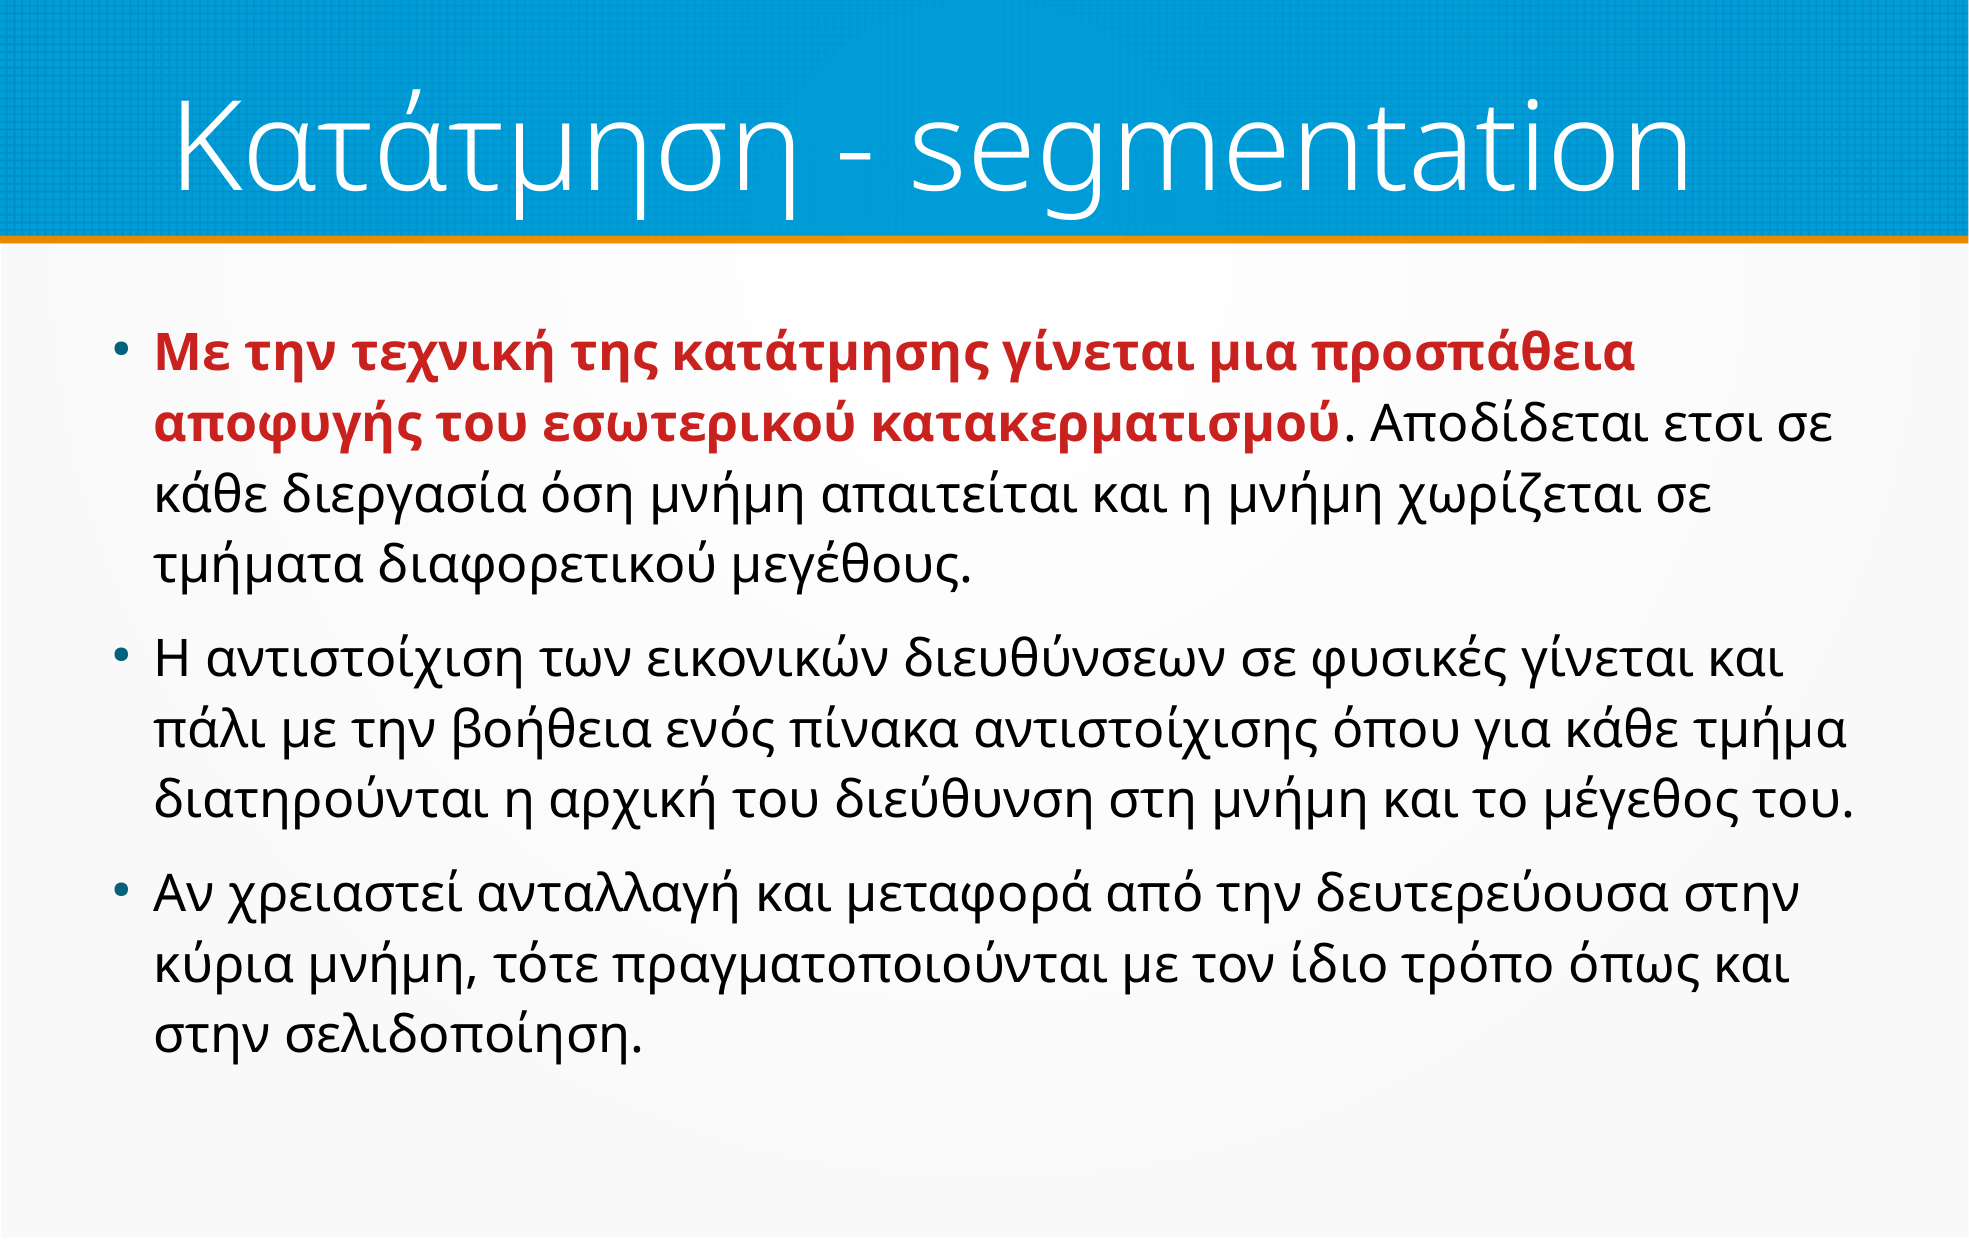

# Κατάτμηση - segmentation
Με την τεχνική της κατάτμησης γίνεται μια προσπάθεια αποφυγής του εσωτερικού κατακερματισμού. Αποδίδεται ετσι σε κάθε διεργασία όση μνήμη απαιτείται και η μνήμη χωρίζεται σε τμήματα διαφορετικού μεγέθους.
Η αντιστοίχιση των εικονικών διευθύνσεων σε φυσικές γίνεται και πάλι με την βοήθεια ενός πίνακα αντιστοίχισης όπου για κάθε τμήμα διατηρούνται η αρχική του διεύθυνση στη μνήμη και το μέγεθος του.
Αν χρειαστεί ανταλλαγή και μεταφορά από την δευτερεύουσα στην κύρια μνήμη, τότε πραγματοποιούνται με τον ίδιο τρόπο όπως και στην σελιδοποίηση.